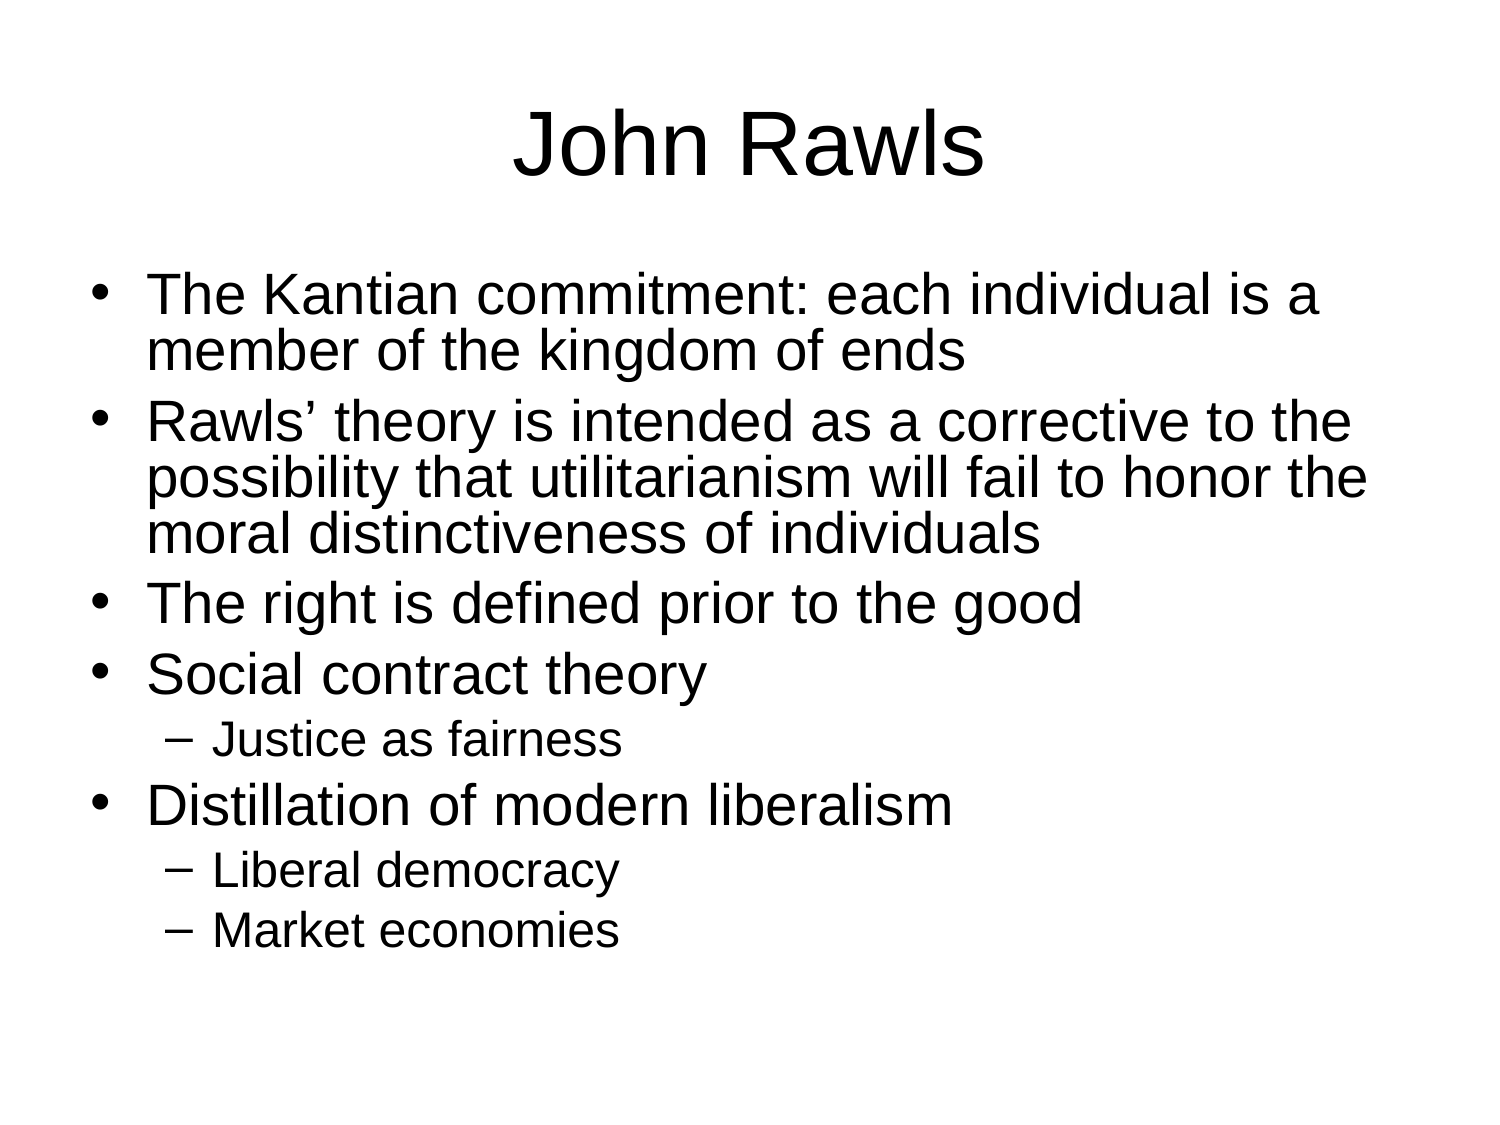

# John Rawls
The Kantian commitment: each individual is a member of the kingdom of ends
Rawls’ theory is intended as a corrective to the possibility that utilitarianism will fail to honor the moral distinctiveness of individuals
The right is defined prior to the good
Social contract theory
Justice as fairness
Distillation of modern liberalism
Liberal democracy
Market economies